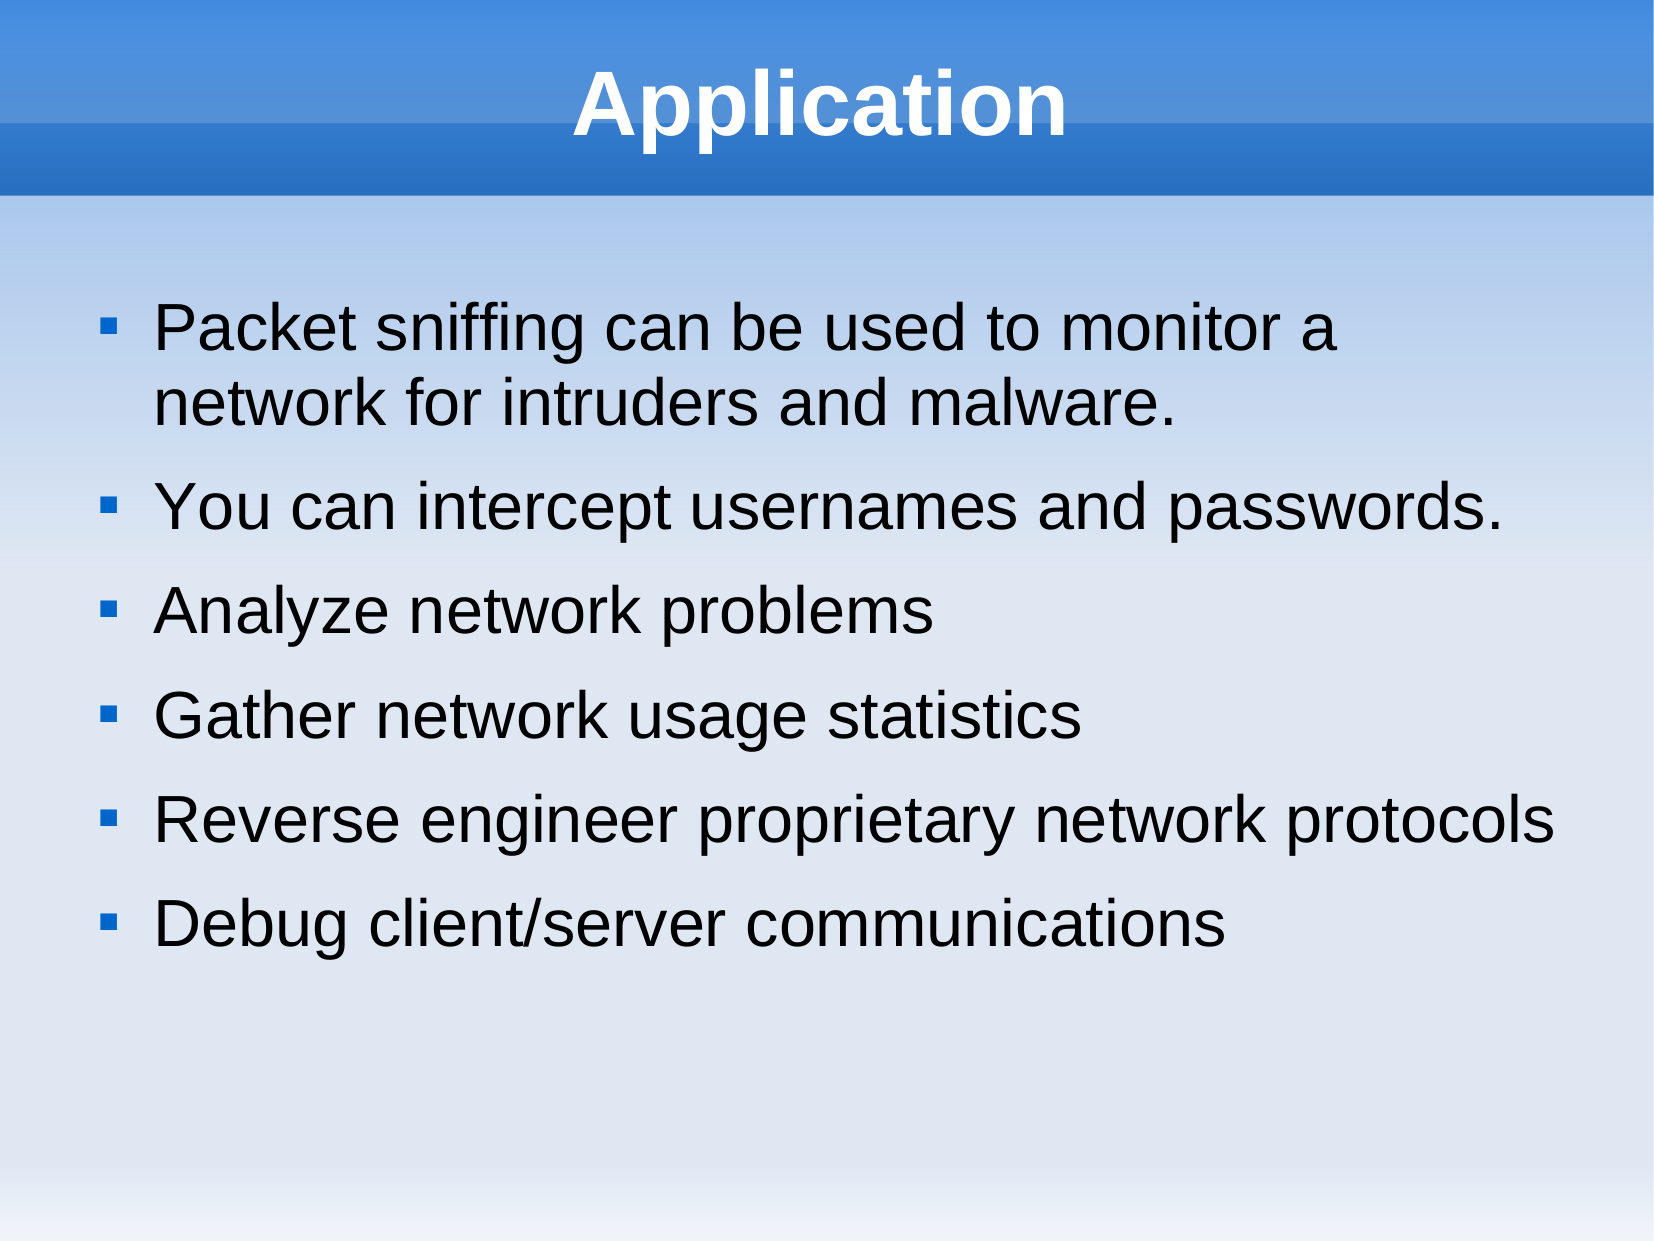

# Application
Packet sniffing can be used to monitor a network for intruders and malware.
You can intercept usernames and passwords.
Analyze network problems
Gather network usage statistics
Reverse engineer proprietary network protocols
Debug client/server communications